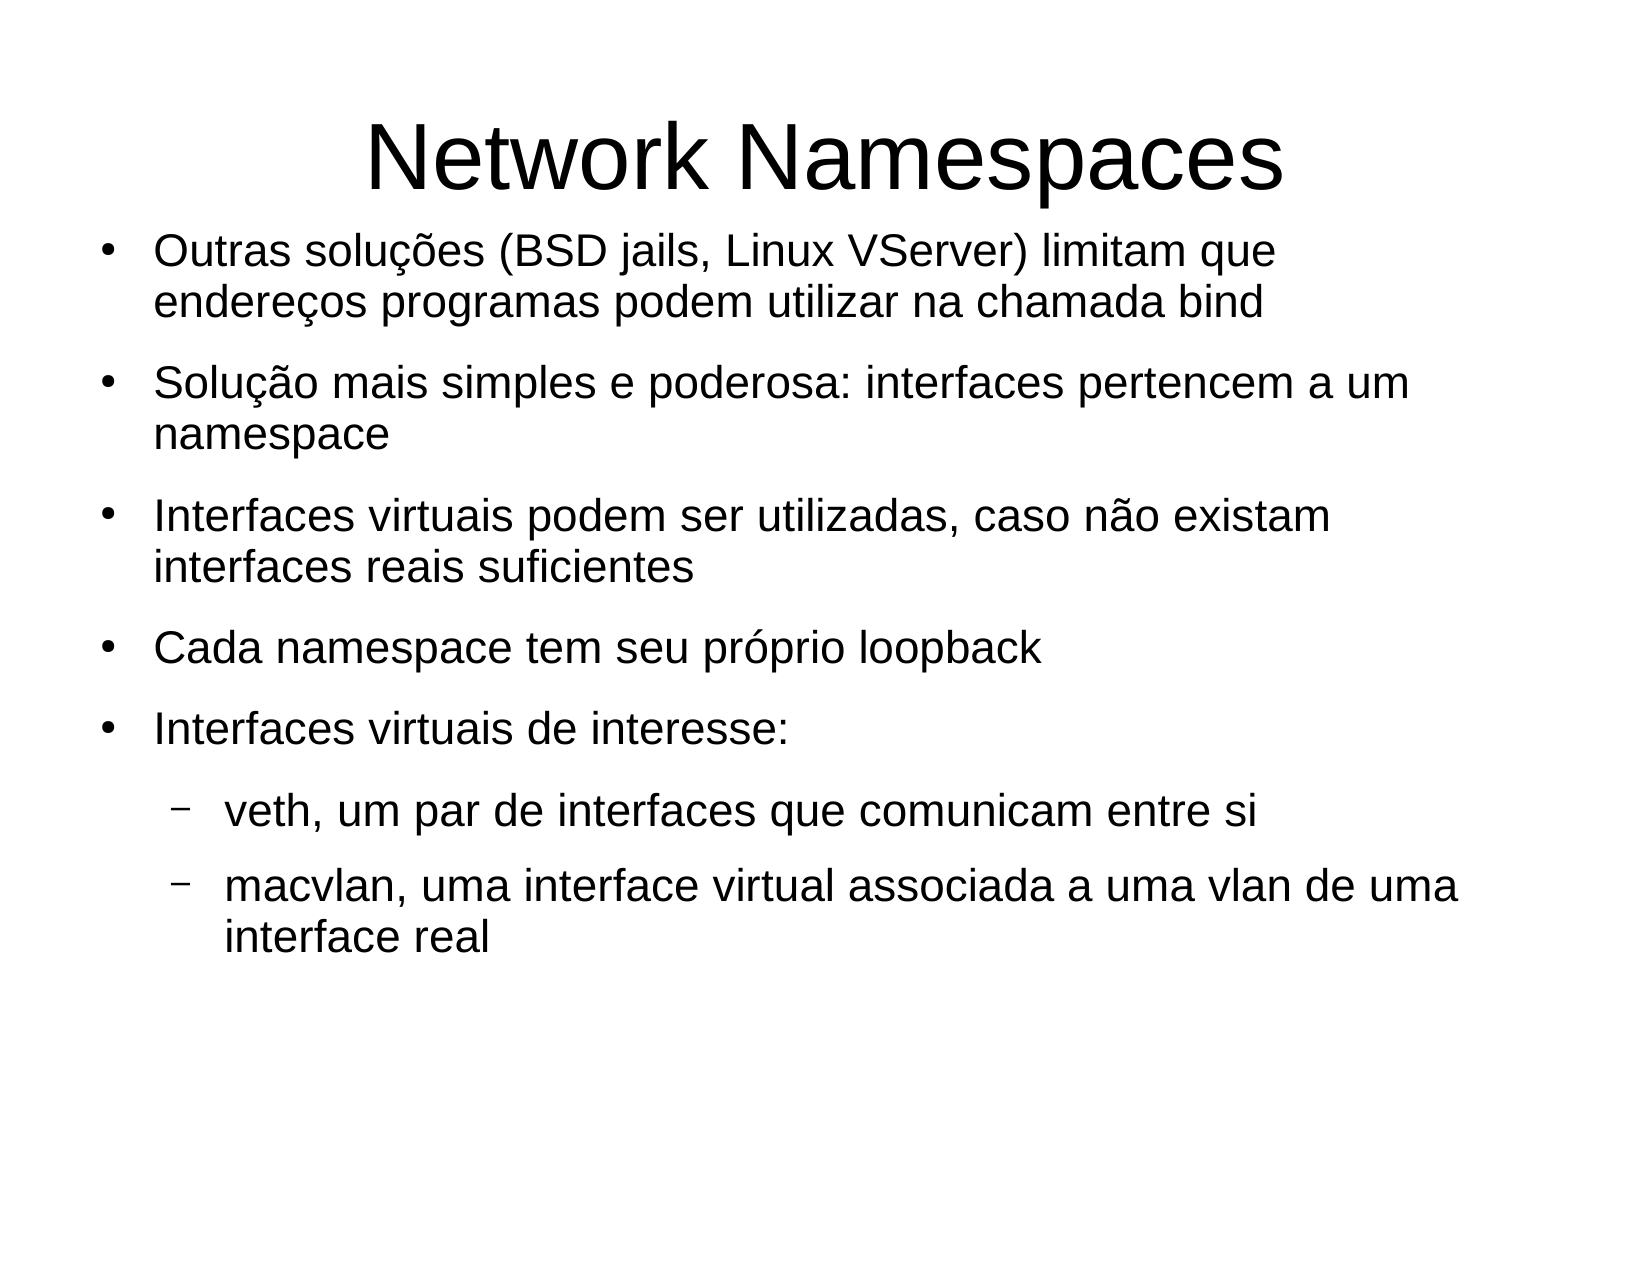

# Network Namespaces
Outras soluções (BSD jails, Linux VServer) limitam que endereços programas podem utilizar na chamada bind
Solução mais simples e poderosa: interfaces pertencem a um namespace
Interfaces virtuais podem ser utilizadas, caso não existam interfaces reais suficientes
Cada namespace tem seu próprio loopback
Interfaces virtuais de interesse:
veth, um par de interfaces que comunicam entre si
macvlan, uma interface virtual associada a uma vlan de uma interface real